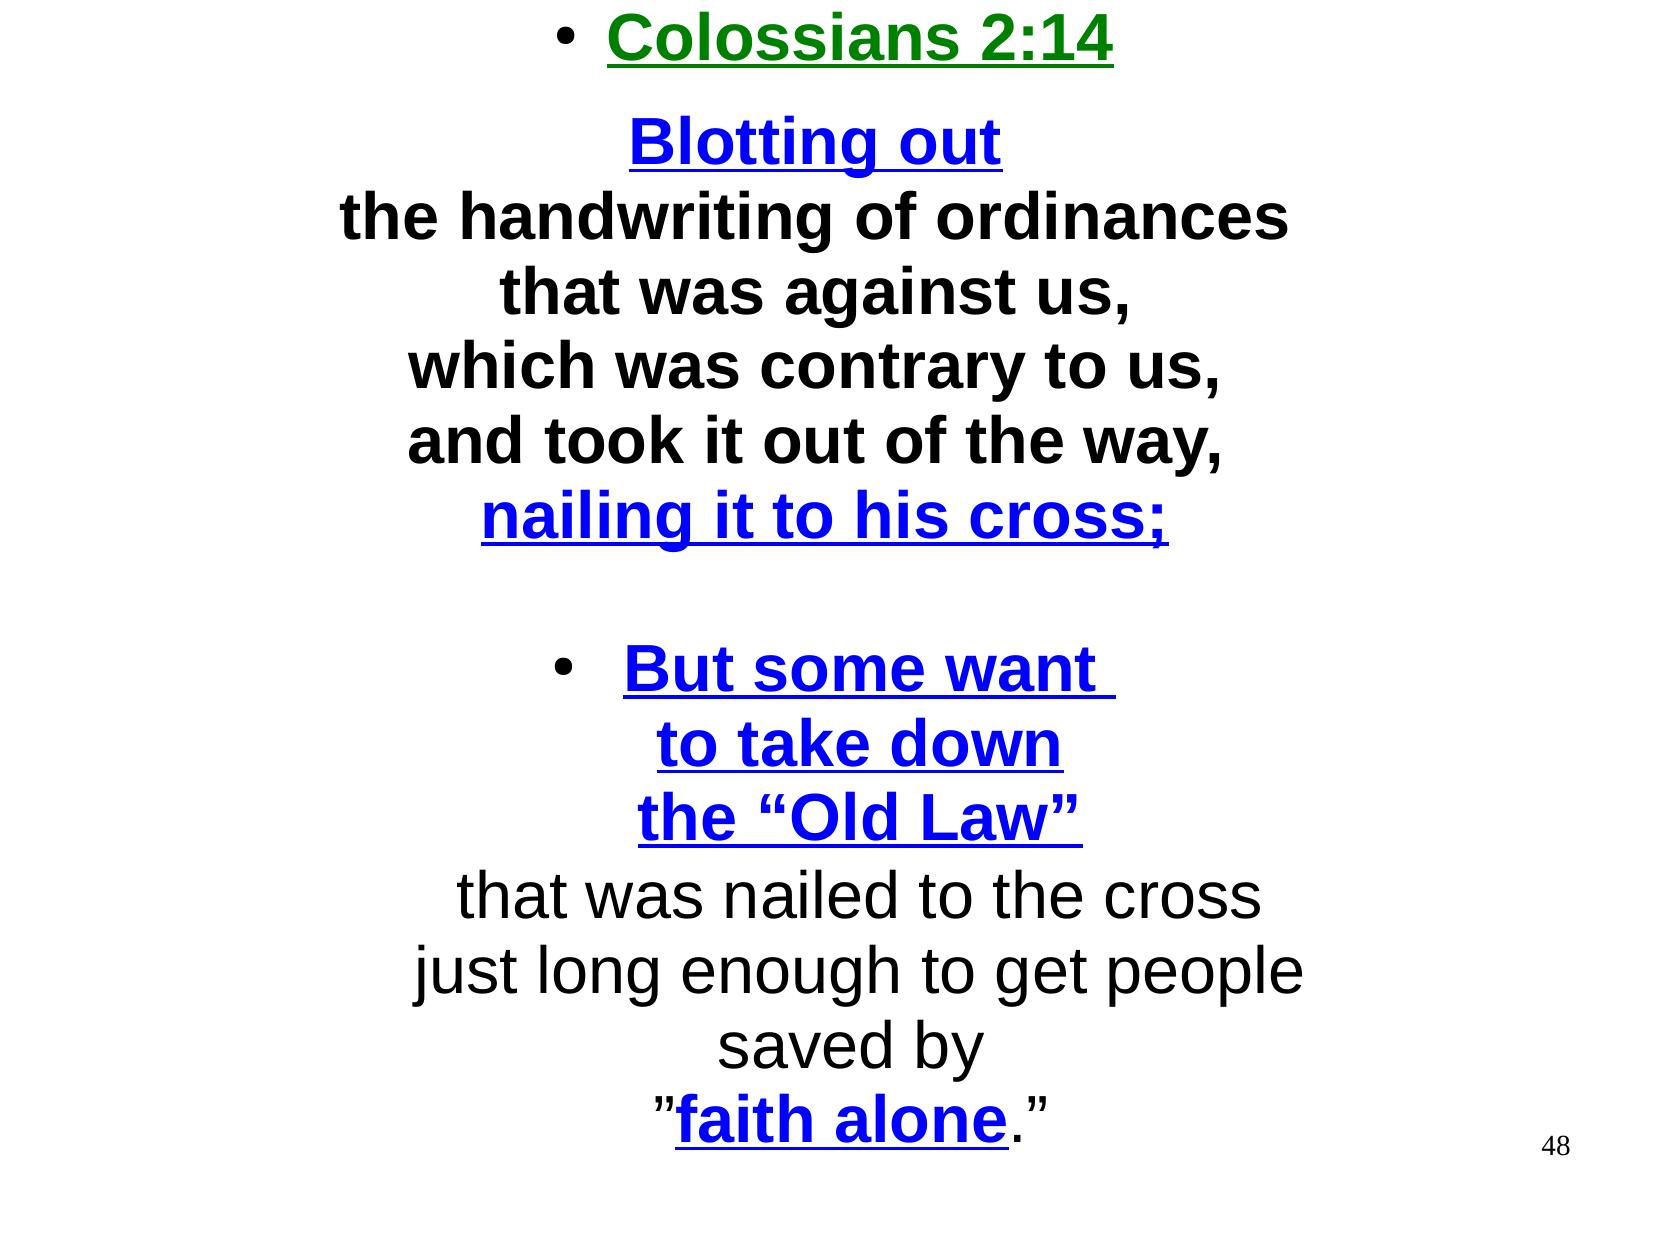

# Colossians 2:14
Blotting out
the handwriting of ordinances
that was against us,
which was contrary to us,
and took it out of the way,
nailing it to his cross;
 But some want
to take down
the “Old Law”
that was nailed to the cross
just long enough to get people
saved by
”faith alone.”
48